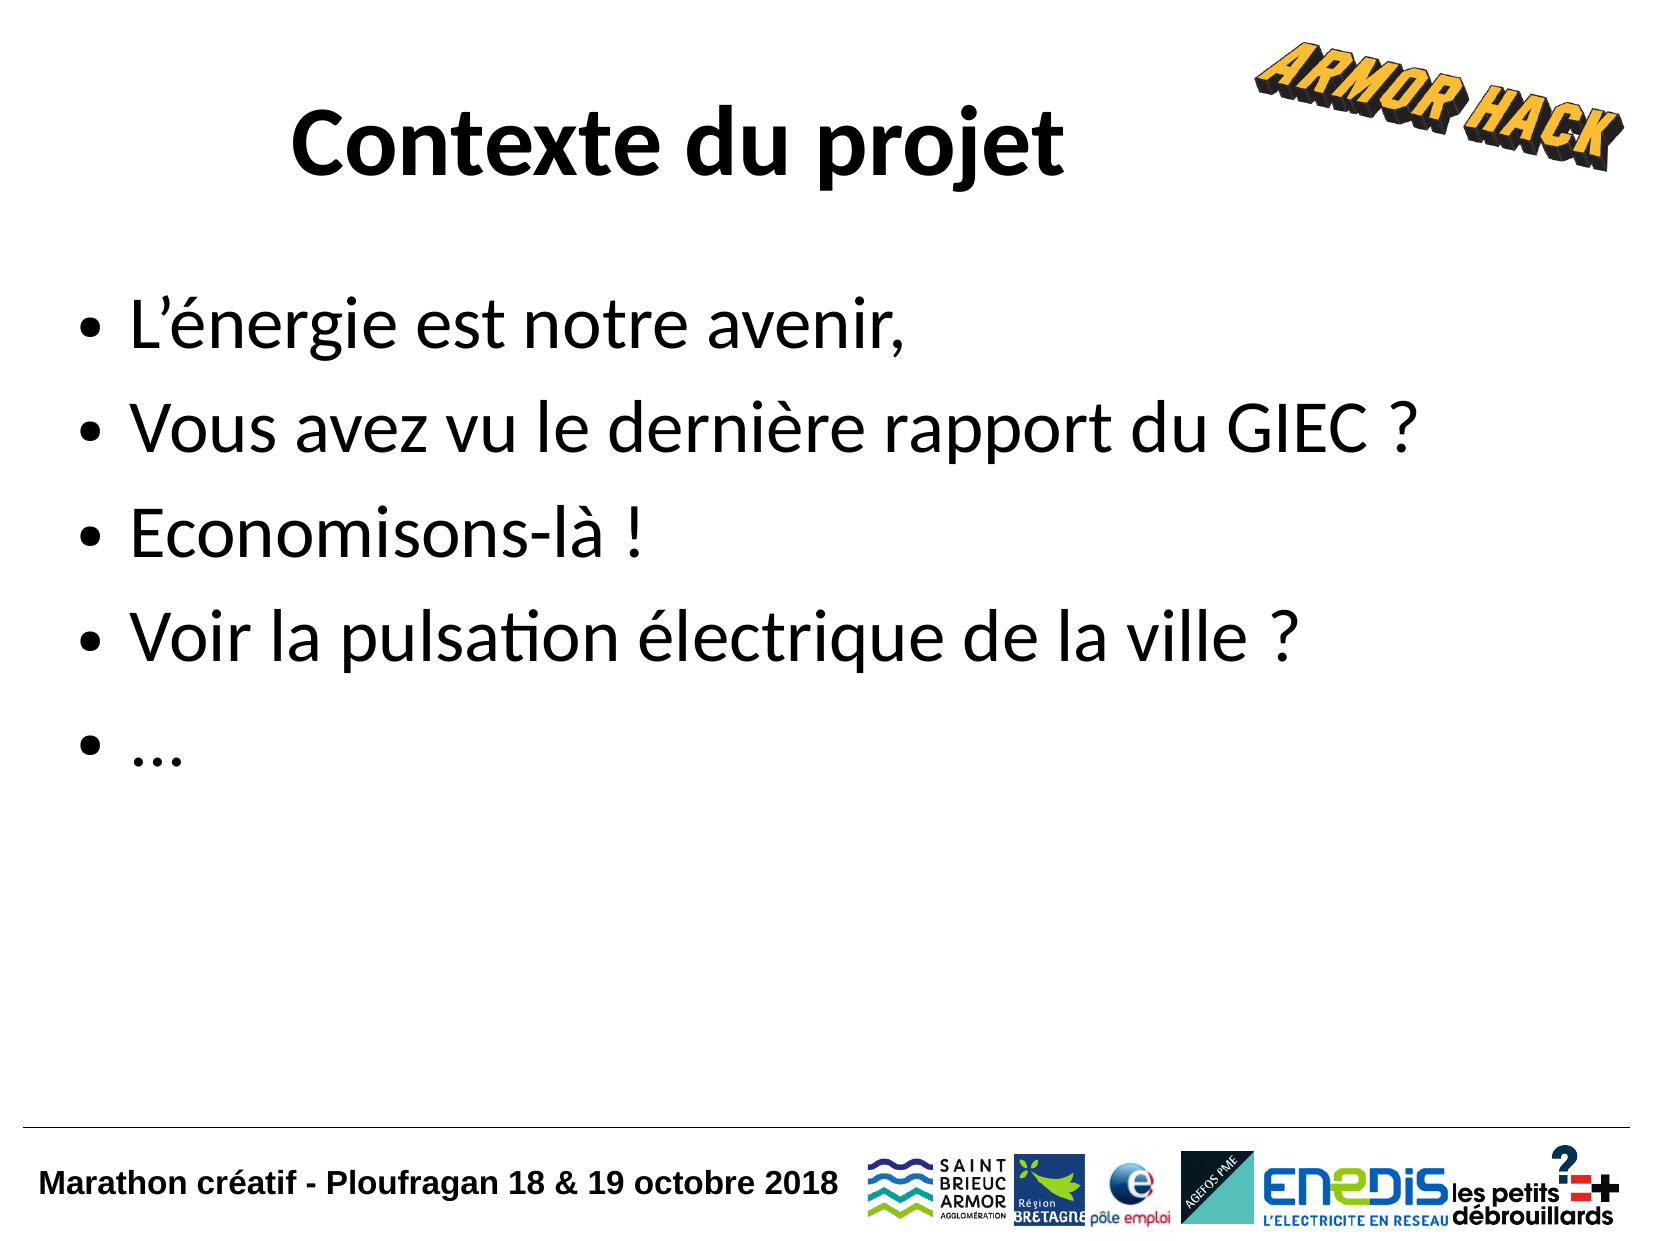

# Contexte du projet
L’énergie est notre avenir,
Vous avez vu le dernière rapport du GIEC ?
Economisons-là !
Voir la pulsation électrique de la ville ?
...
Marathon créatif - Ploufragan 18 & 19 octobre 2018